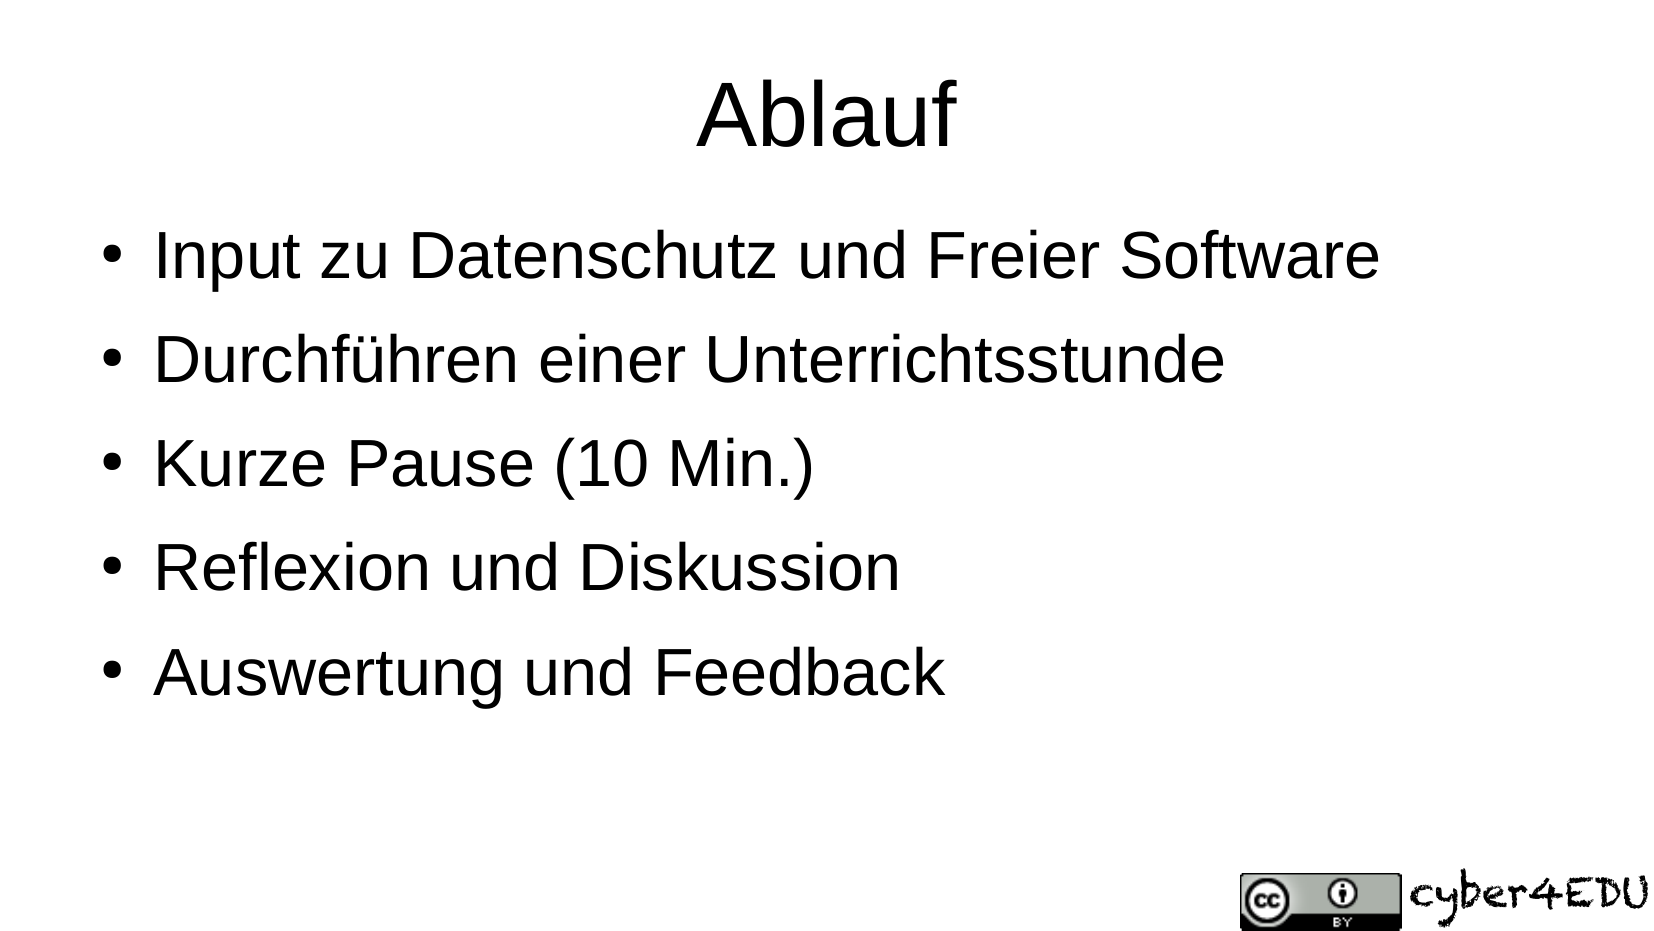

# Ablauf
Input zu Datenschutz und Freier Software
Durchführen einer Unterrichtsstunde
Kurze Pause (10 Min.)
Reflexion und Diskussion
Auswertung und Feedback